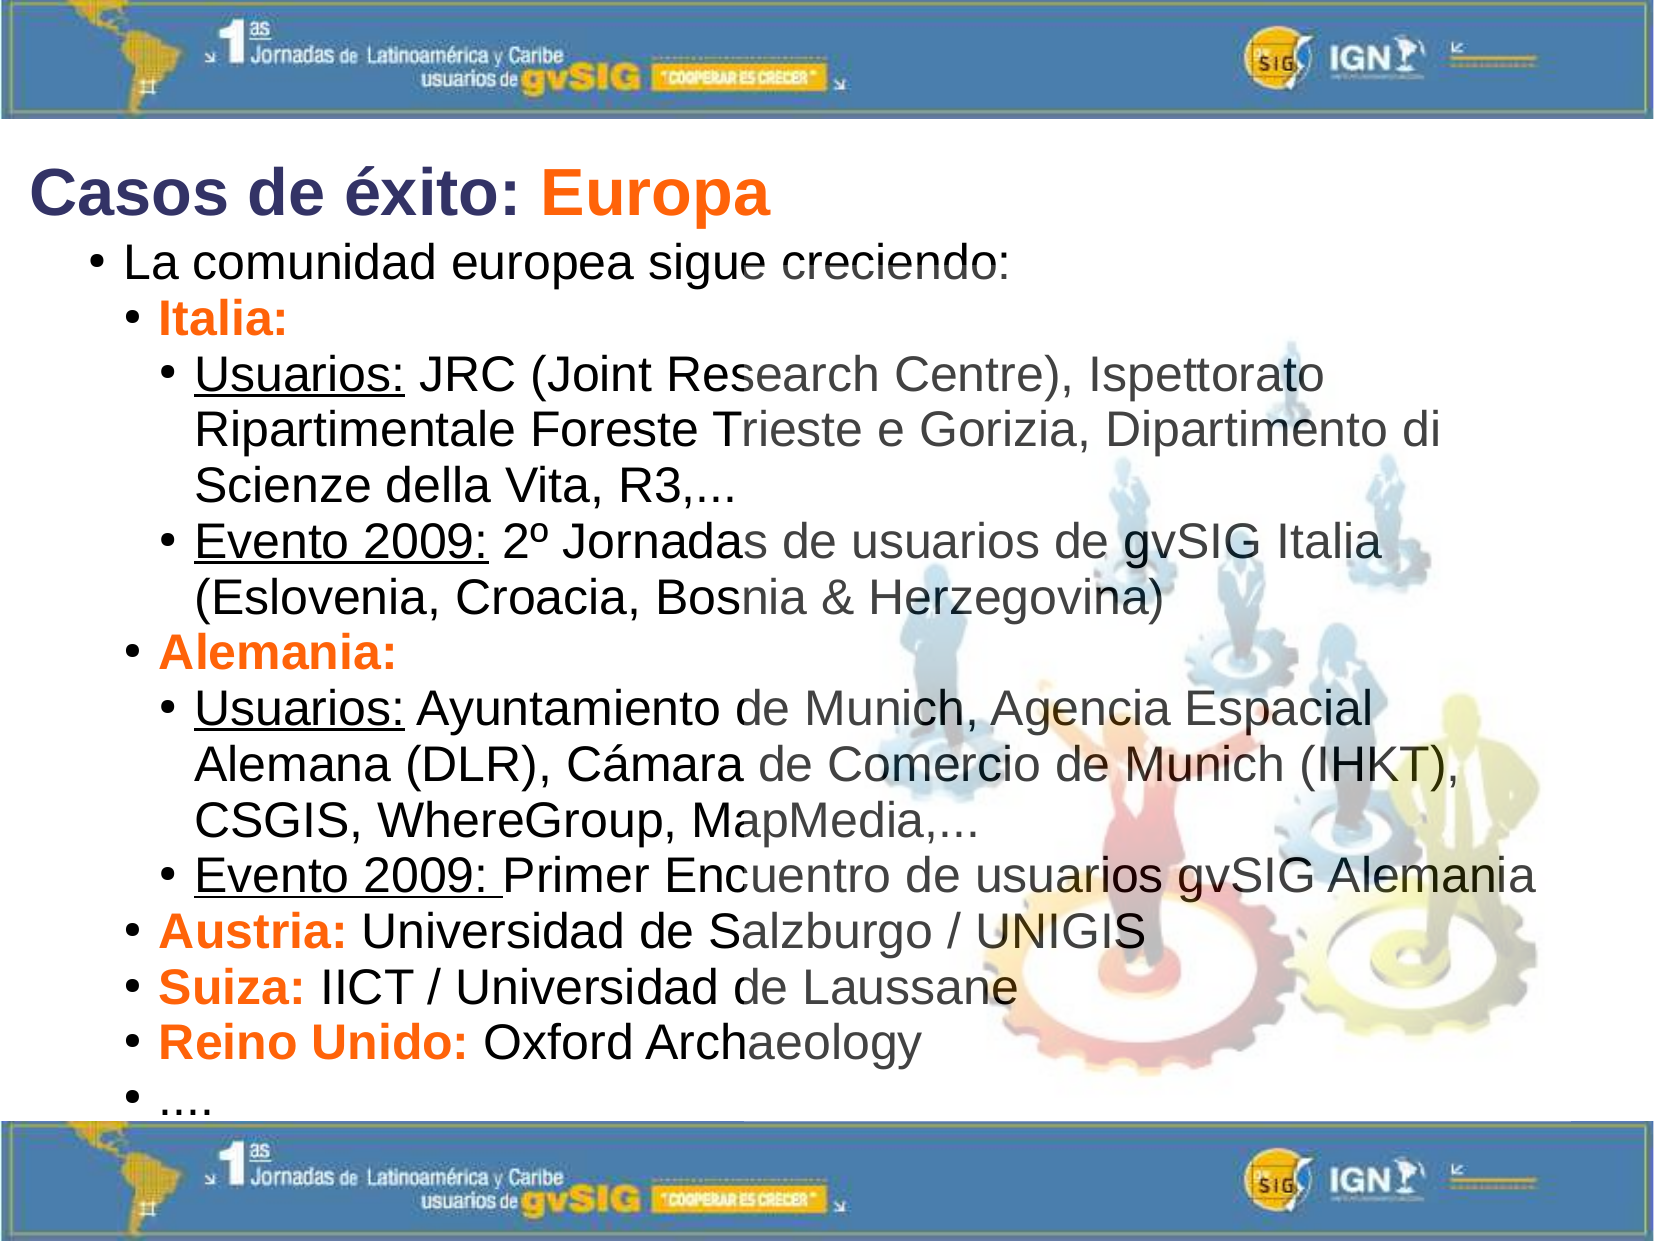

Casos de éxito: Europa
La comunidad europea sigue creciendo:
Italia:
Usuarios: JRC (Joint Research Centre), Ispettorato Ripartimentale Foreste Trieste e Gorizia, Dipartimento di Scienze della Vita, R3,...
Evento 2009: 2º Jornadas de usuarios de gvSIG Italia (Eslovenia, Croacia, Bosnia & Herzegovina)
Alemania:
Usuarios: Ayuntamiento de Munich, Agencia Espacial Alemana (DLR), Cámara de Comercio de Munich (IHKT), CSGIS, WhereGroup, MapMedia,...
Evento 2009: Primer Encuentro de usuarios gvSIG Alemania
Austria: Universidad de Salzburgo / UNIGIS
Suiza: IICT / Universidad de Laussane
Reino Unido: Oxford Archaeology
....